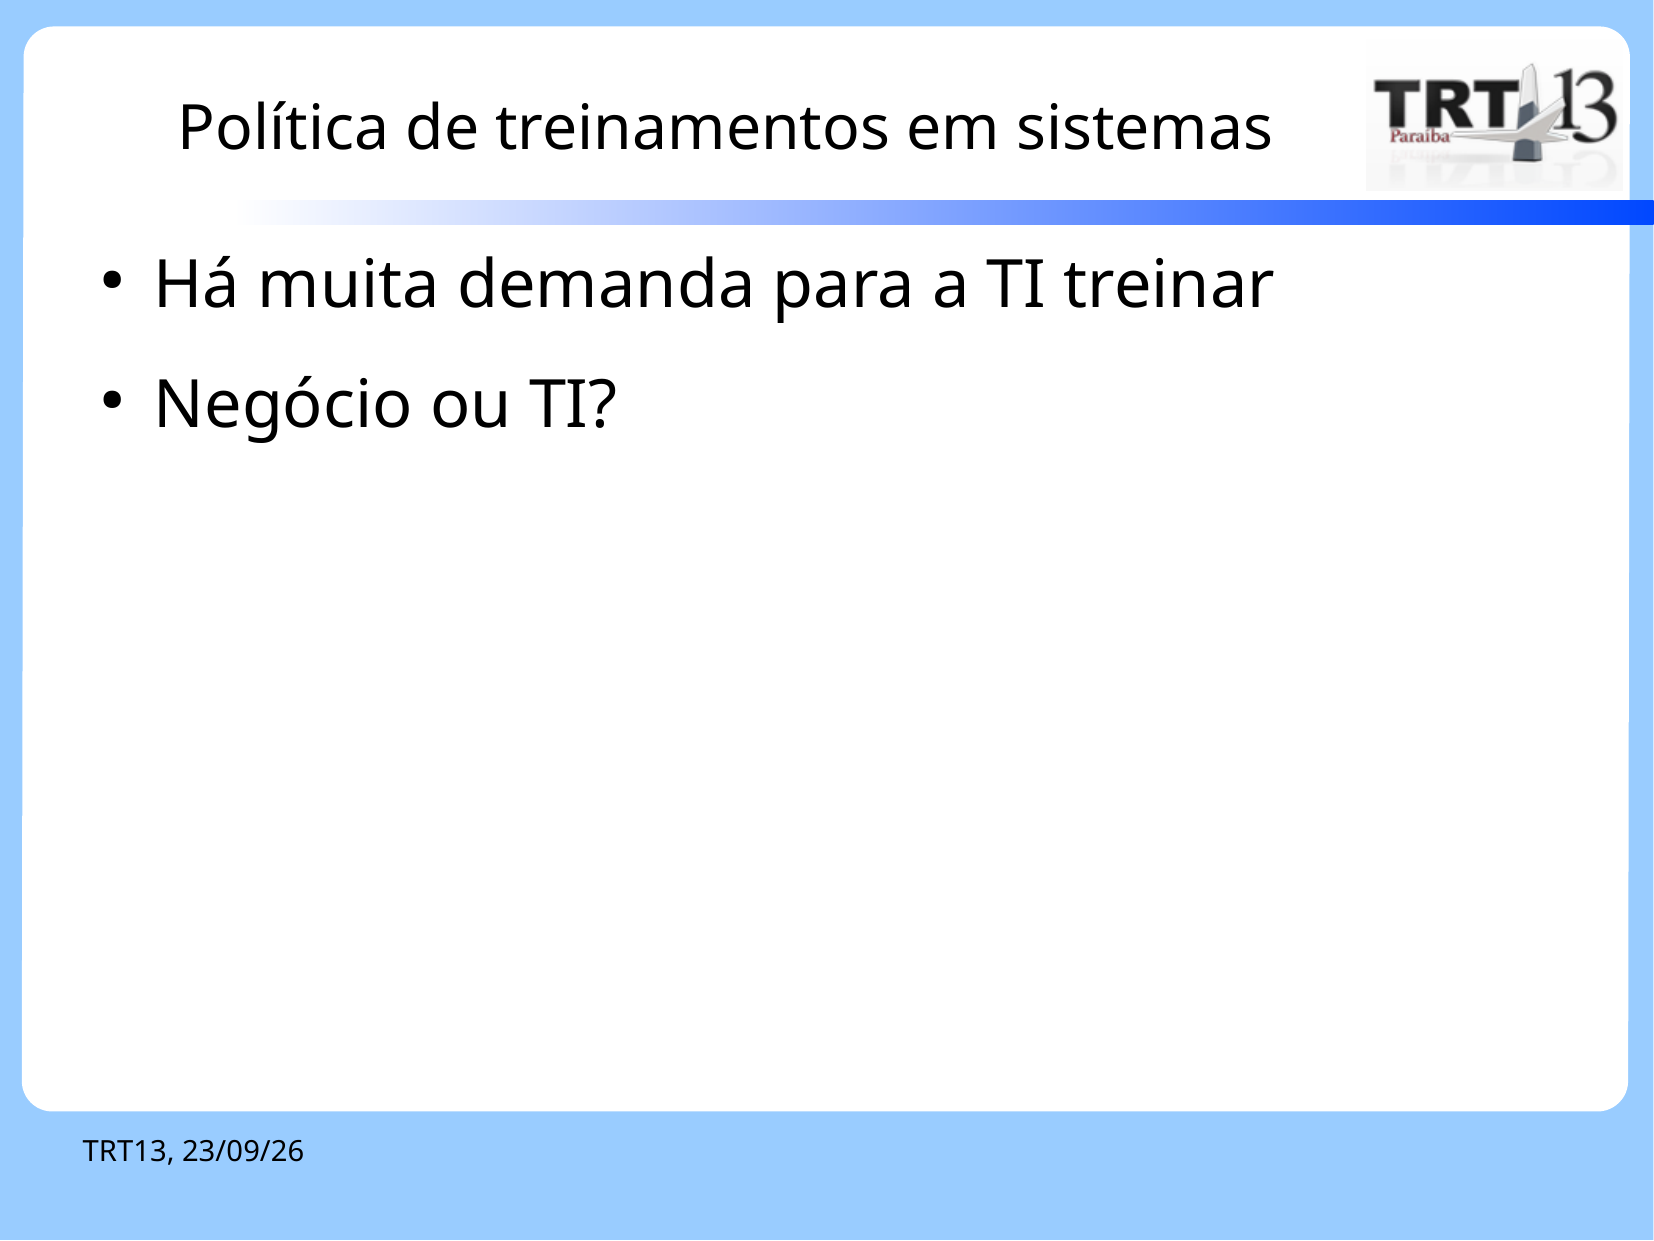

# Política de treinamentos em sistemas
Há muita demanda para a TI treinar
Negócio ou TI?